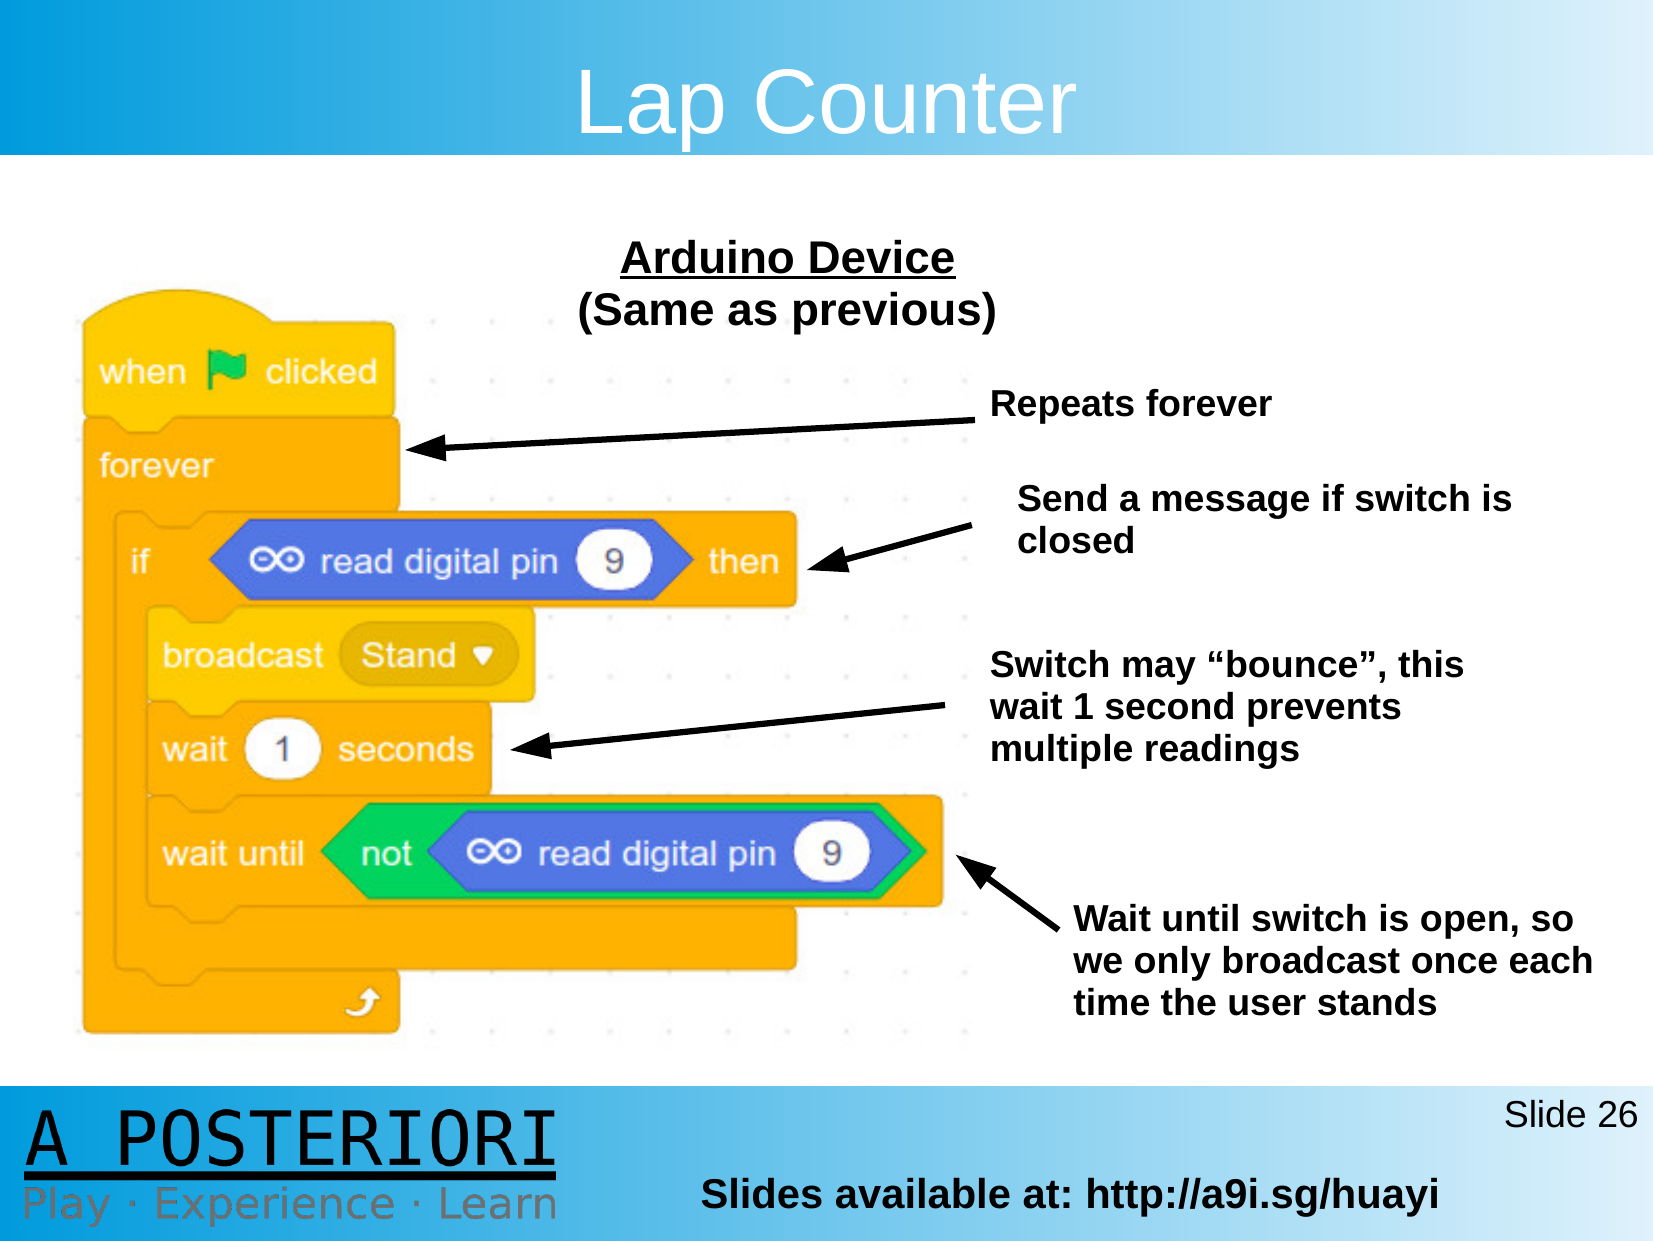

# Lap Counter
Arduino Device
(Same as previous)
Repeats forever
Send a message if switch is closed
Switch may “bounce”, this wait 1 second prevents multiple readings
Wait until switch is open, so we only broadcast once each time the user stands